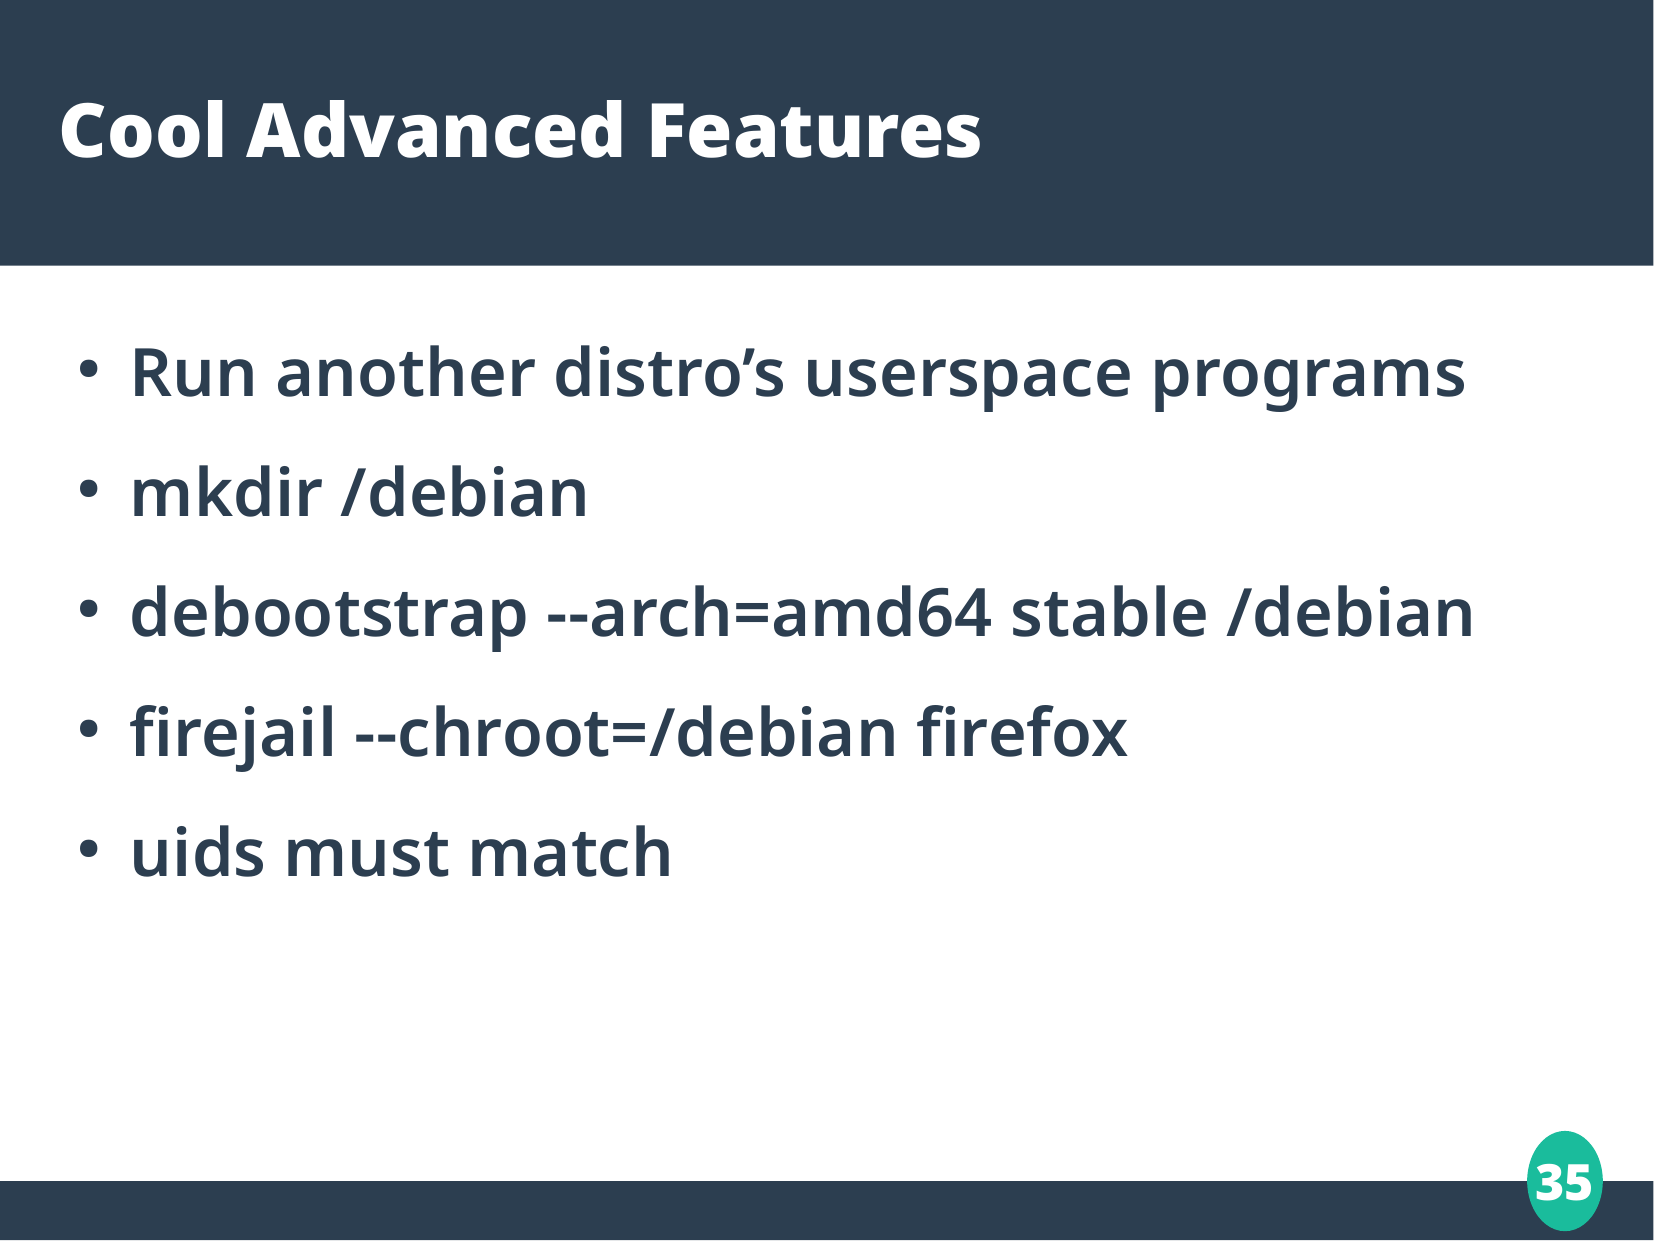

# Cool Advanced Features
Run another distro’s userspace programs
mkdir /debian
debootstrap --arch=amd64 stable /debian
firejail --chroot=/debian firefox
uids must match